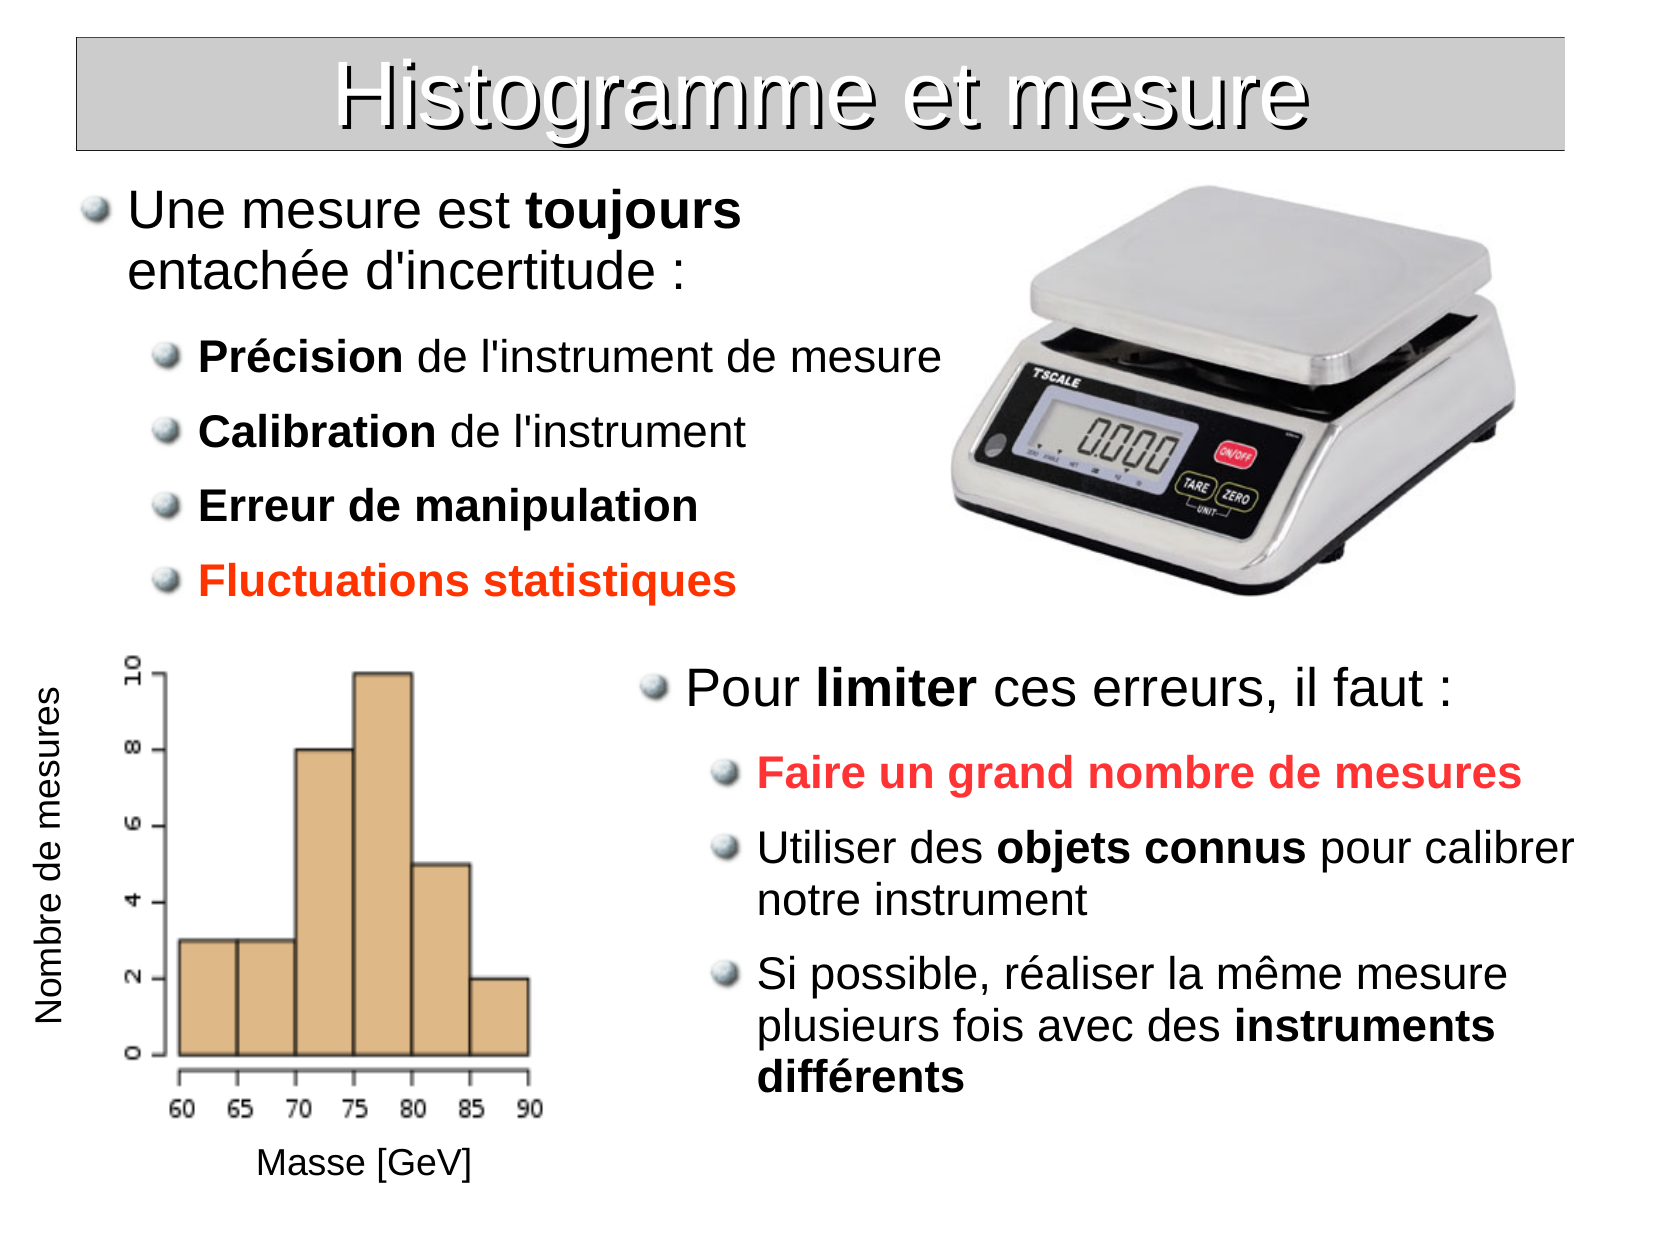

# Histogramme et mesure
Une mesure est toujours entachée d'incertitude :
Précision de l'instrument de mesure
Calibration de l'instrument
Erreur de manipulation
Fluctuations statistiques
Pour limiter ces erreurs, il faut :
Faire un grand nombre de mesures
Utiliser des objets connus pour calibrer notre instrument
Si possible, réaliser la même mesure plusieurs fois avec des instruments différents
Nombre de mesures
Masse [GeV]